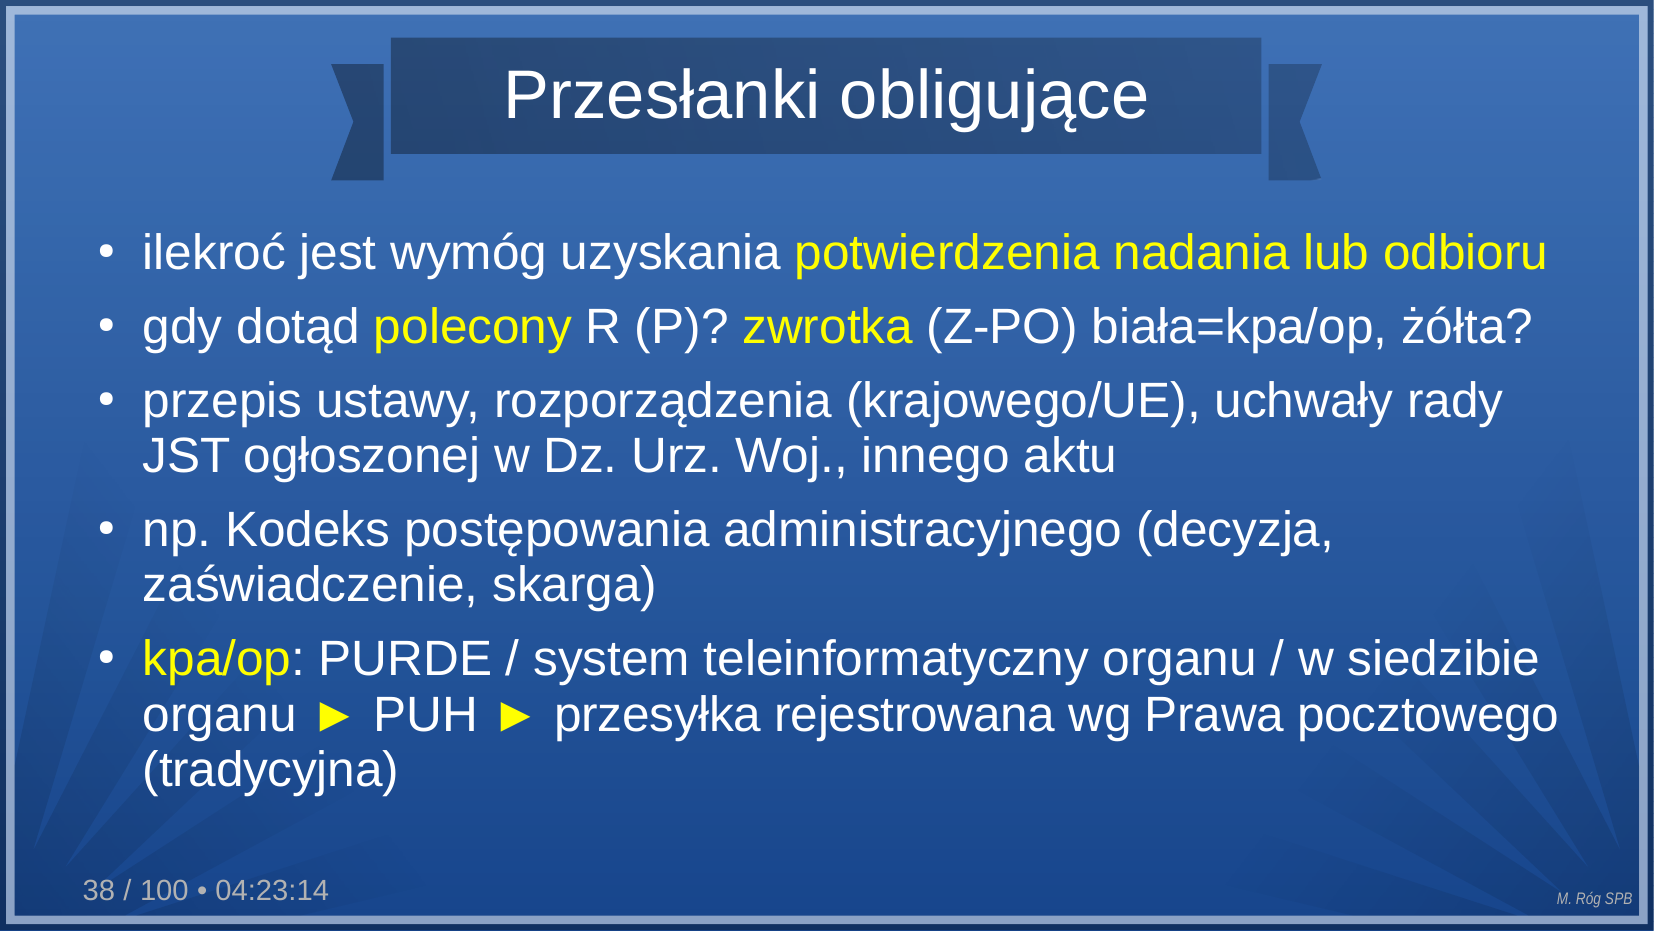

Przesłanki obligujące
# ilekroć jest wymóg uzyskania potwierdzenia nadania lub odbioru
gdy dotąd polecony R (P)? zwrotka (Z-PO) biała=kpa/op, żółta?
przepis ustawy, rozporządzenia (krajowego/UE), uchwały rady JST ogłoszonej w Dz. Urz. Woj., innego aktu
np. Kodeks postępowania administracyjnego (decyzja, zaświadczenie, skarga)
kpa/op: PURDE / system teleinformatyczny organu / w siedzibie organu ► PUH ► przesyłka rejestrowana wg Prawa pocztowego (tradycyjna)